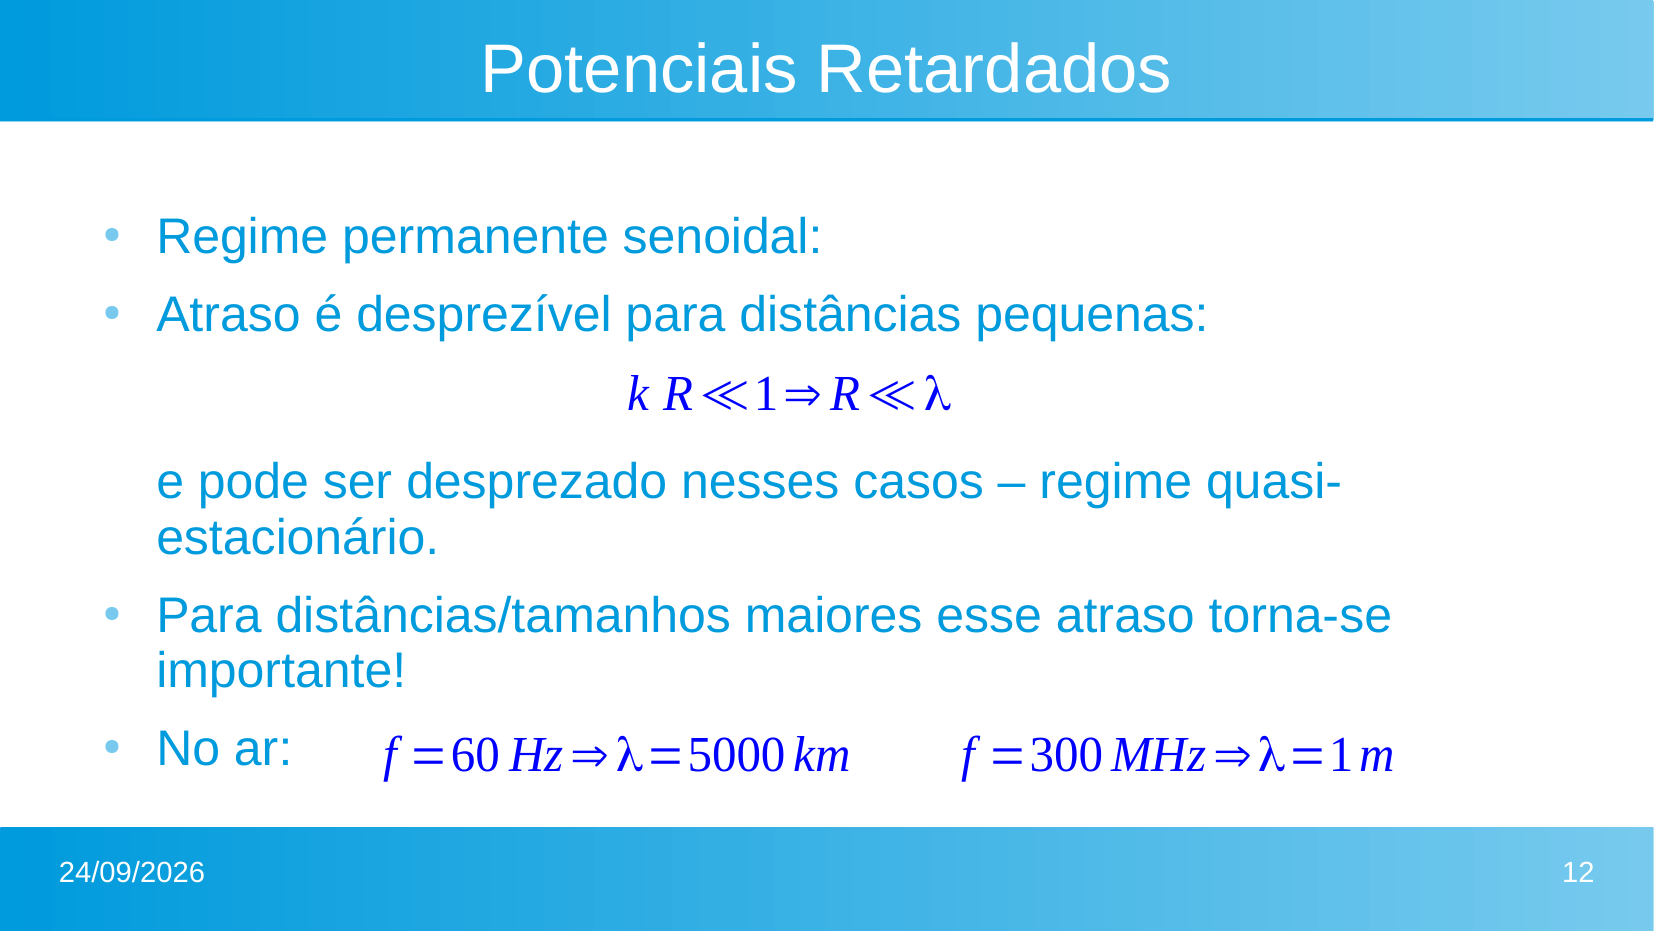

# Potenciais Retardados
Regime permanente senoidal:
Atraso é desprezível para distâncias pequenas:
e pode ser desprezado nesses casos – regime quasi-estacionário.
Para distâncias/tamanhos maiores esse atraso torna-se importante!
No ar:
12